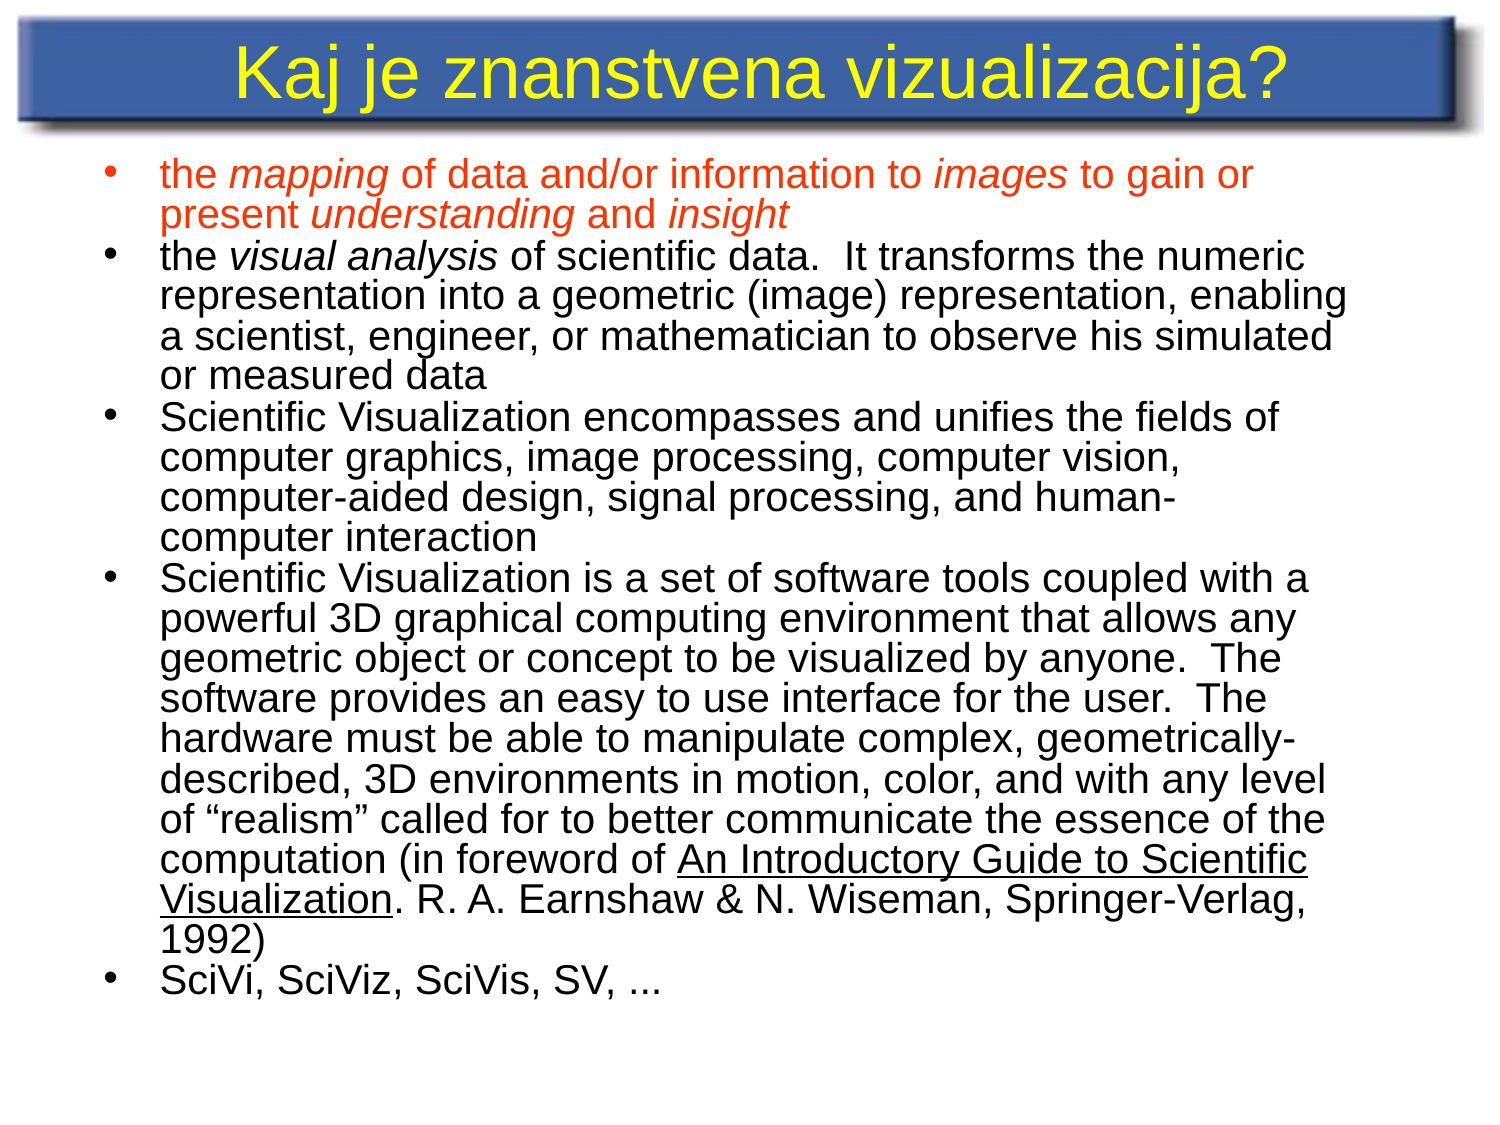

# Kaj je znanstvena vizualizacija?
the mapping of data and/or information to images to gain or present understanding and insight
the visual analysis of scientific data. It transforms the numeric representation into a geometric (image) representation, enabling a scientist, engineer, or mathematician to observe his simulated or measured data
Scientific Visualization encompasses and unifies the fields of computer graphics, image processing, computer vision, computer-aided design, signal processing, and human-computer interaction
Scientific Visualization is a set of software tools coupled with a powerful 3D graphical computing environment that allows any geometric object or concept to be visualized by anyone. The software provides an easy to use interface for the user. The hardware must be able to manipulate complex, geometrically-described, 3D environments in motion, color, and with any level of “realism” called for to better communicate the essence of the computation (in foreword of An Introductory Guide to Scientific Visualization. R. A. Earnshaw & N. Wiseman, Springer-Verlag, 1992)
SciVi, SciViz, SciVis, SV, ...